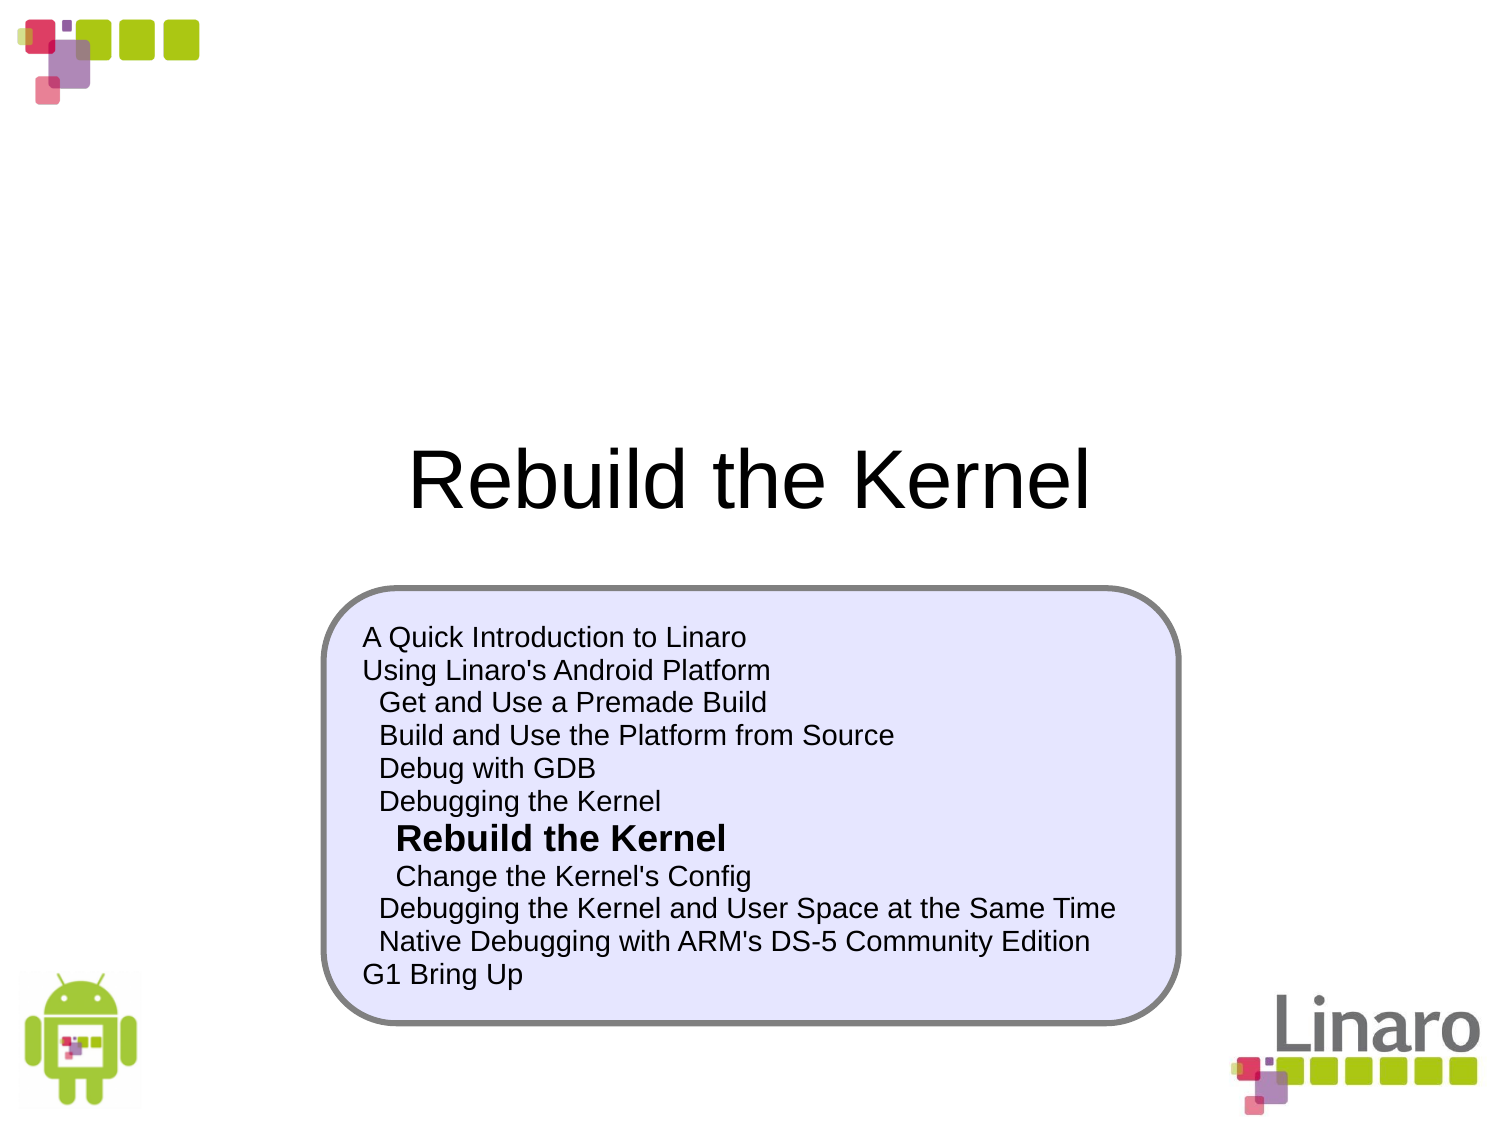

# Rebuild the Kernel
A Quick Introduction to Linaro
Using Linaro's Android Platform
 Get and Use a Premade Build
 Build and Use the Platform from Source
 Debug with GDB
 Debugging the Kernel
 Rebuild the Kernel
 Change the Kernel's Config
 Debugging the Kernel and User Space at the Same Time
 Native Debugging with ARM's DS-5 Community Edition
G1 Bring Up